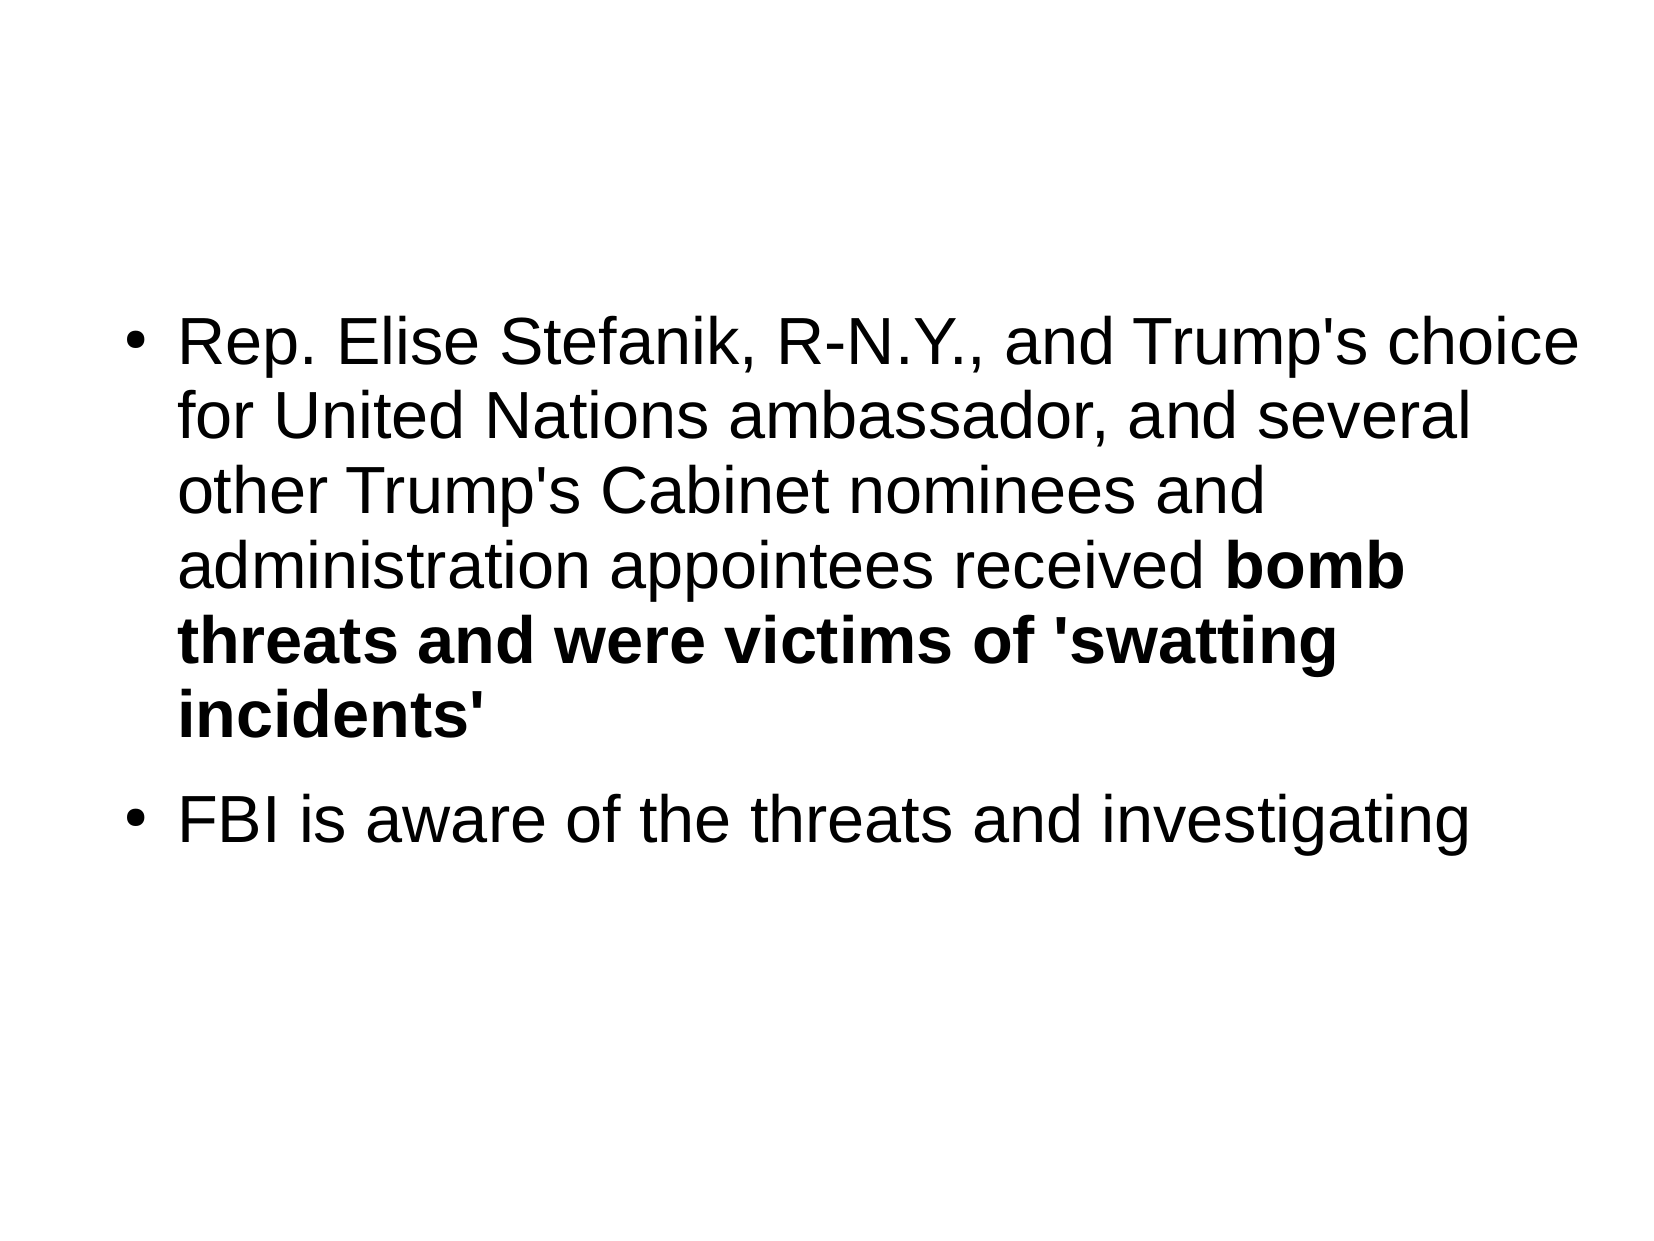

#
Rep. Elise Stefanik, R-N.Y., and Trump's choice for United Nations ambassador, and several other Trump's Cabinet nominees and administration appointees received bomb threats and were victims of 'swatting incidents'
FBI is aware of the threats and investigating